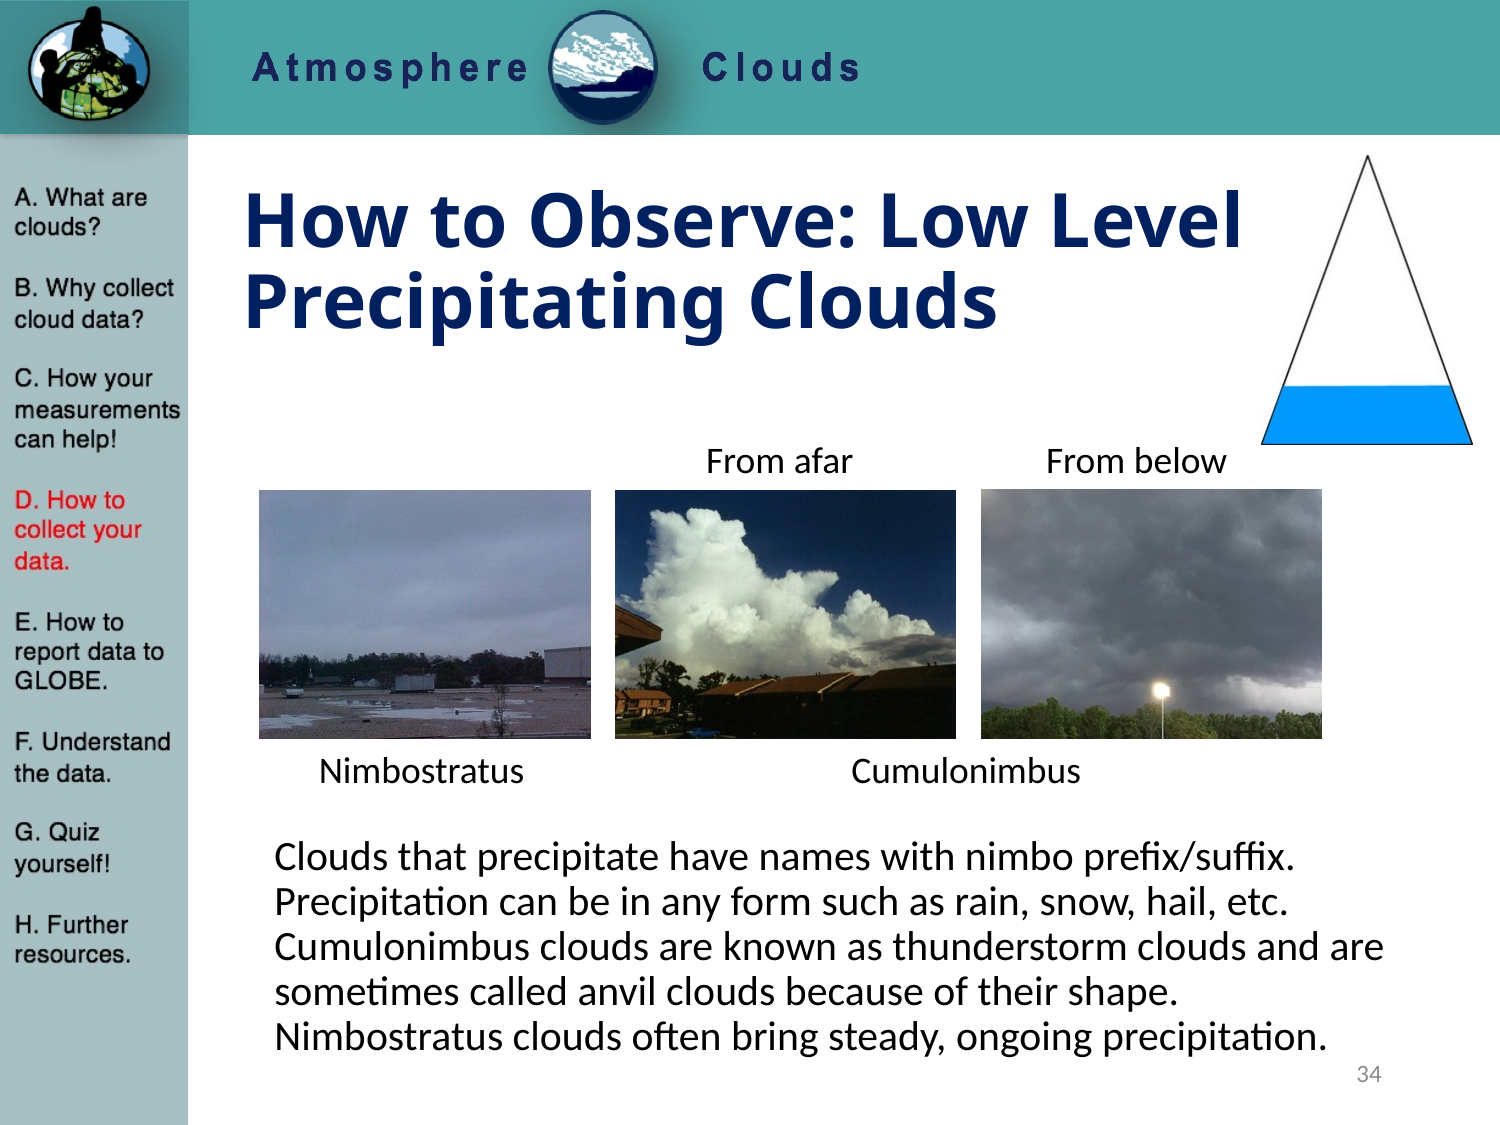

# How to Observe: Low Level Precipitating Clouds
From below
From afar
Nimbostratus
Cumulonimbus
Clouds that precipitate have names with nimbo prefix/suffix. Precipitation can be in any form such as rain, snow, hail, etc. Cumulonimbus clouds are known as thunderstorm clouds and are sometimes called anvil clouds because of their shape. Nimbostratus clouds often bring steady, ongoing precipitation.